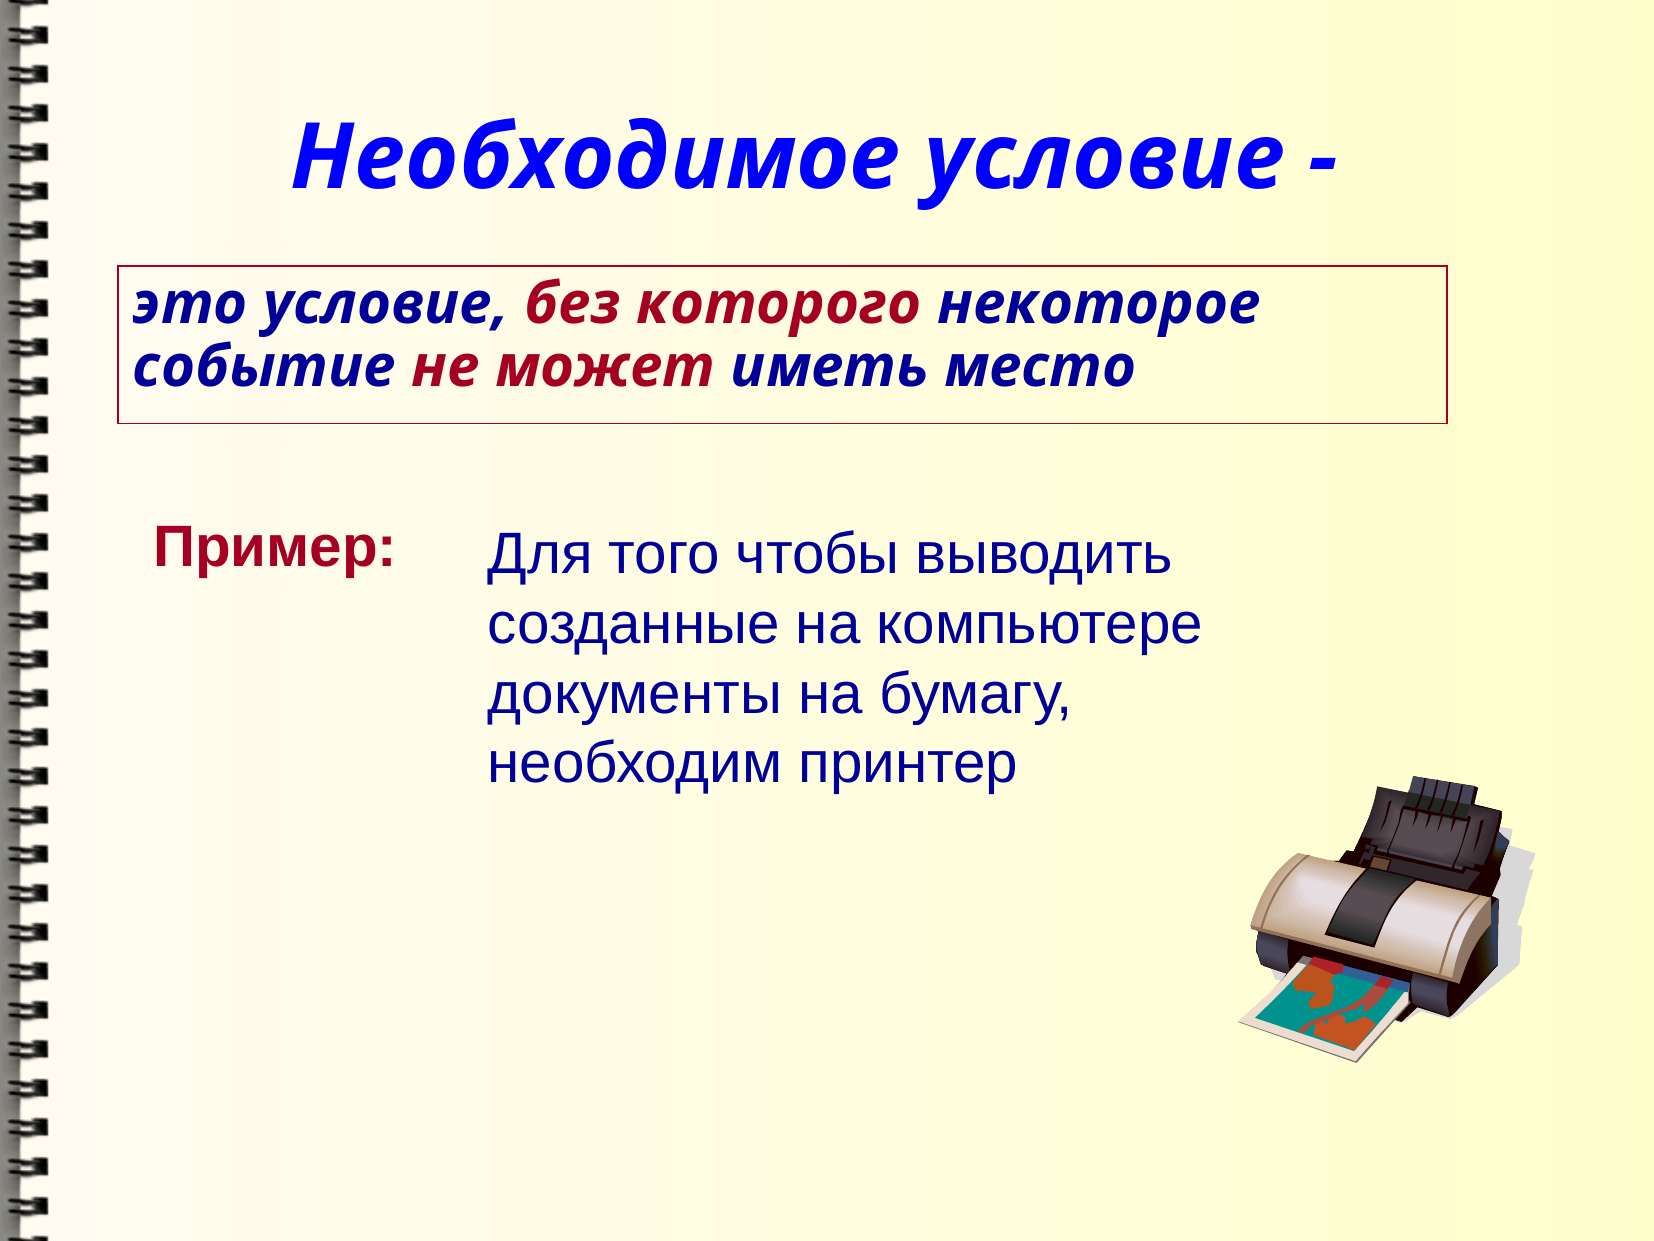

# Необходимое условие -
это условие, без которого некоторое событие не может иметь место
Пример:
Для того чтобы выводить созданные на компьютере документы на бумагу, необходим принтер